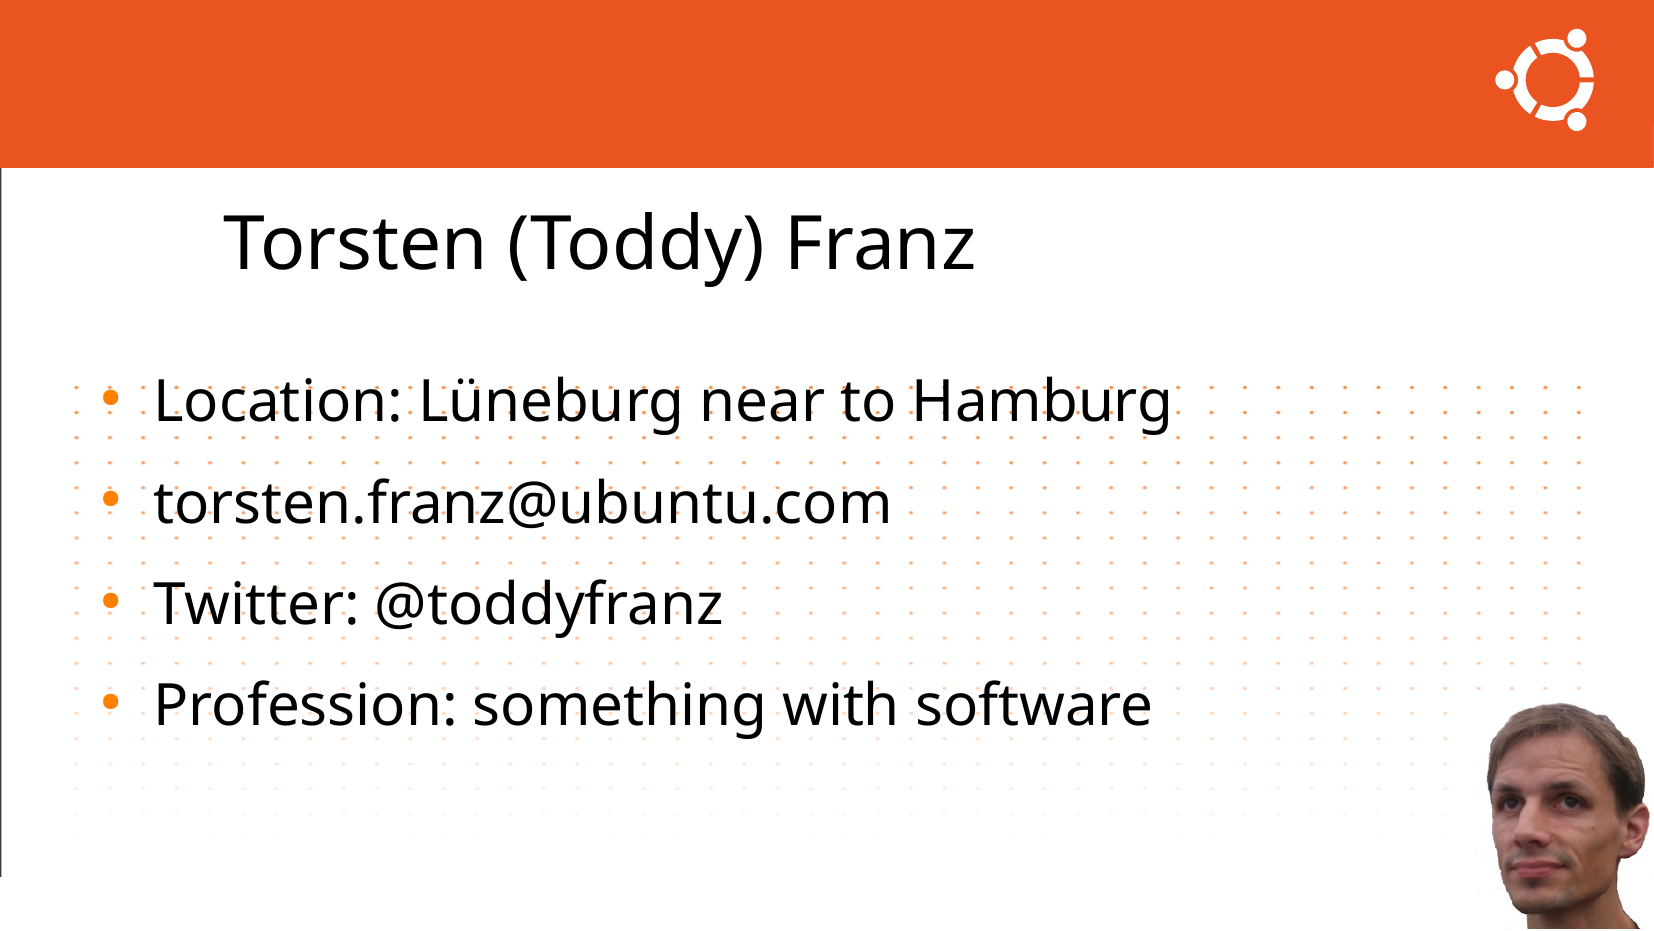

Torsten (Toddy) Franz
# Location: Lüneburg near to Hamburg
torsten.franz@ubuntu.com
Twitter: @toddyfranz
Profession: something with software